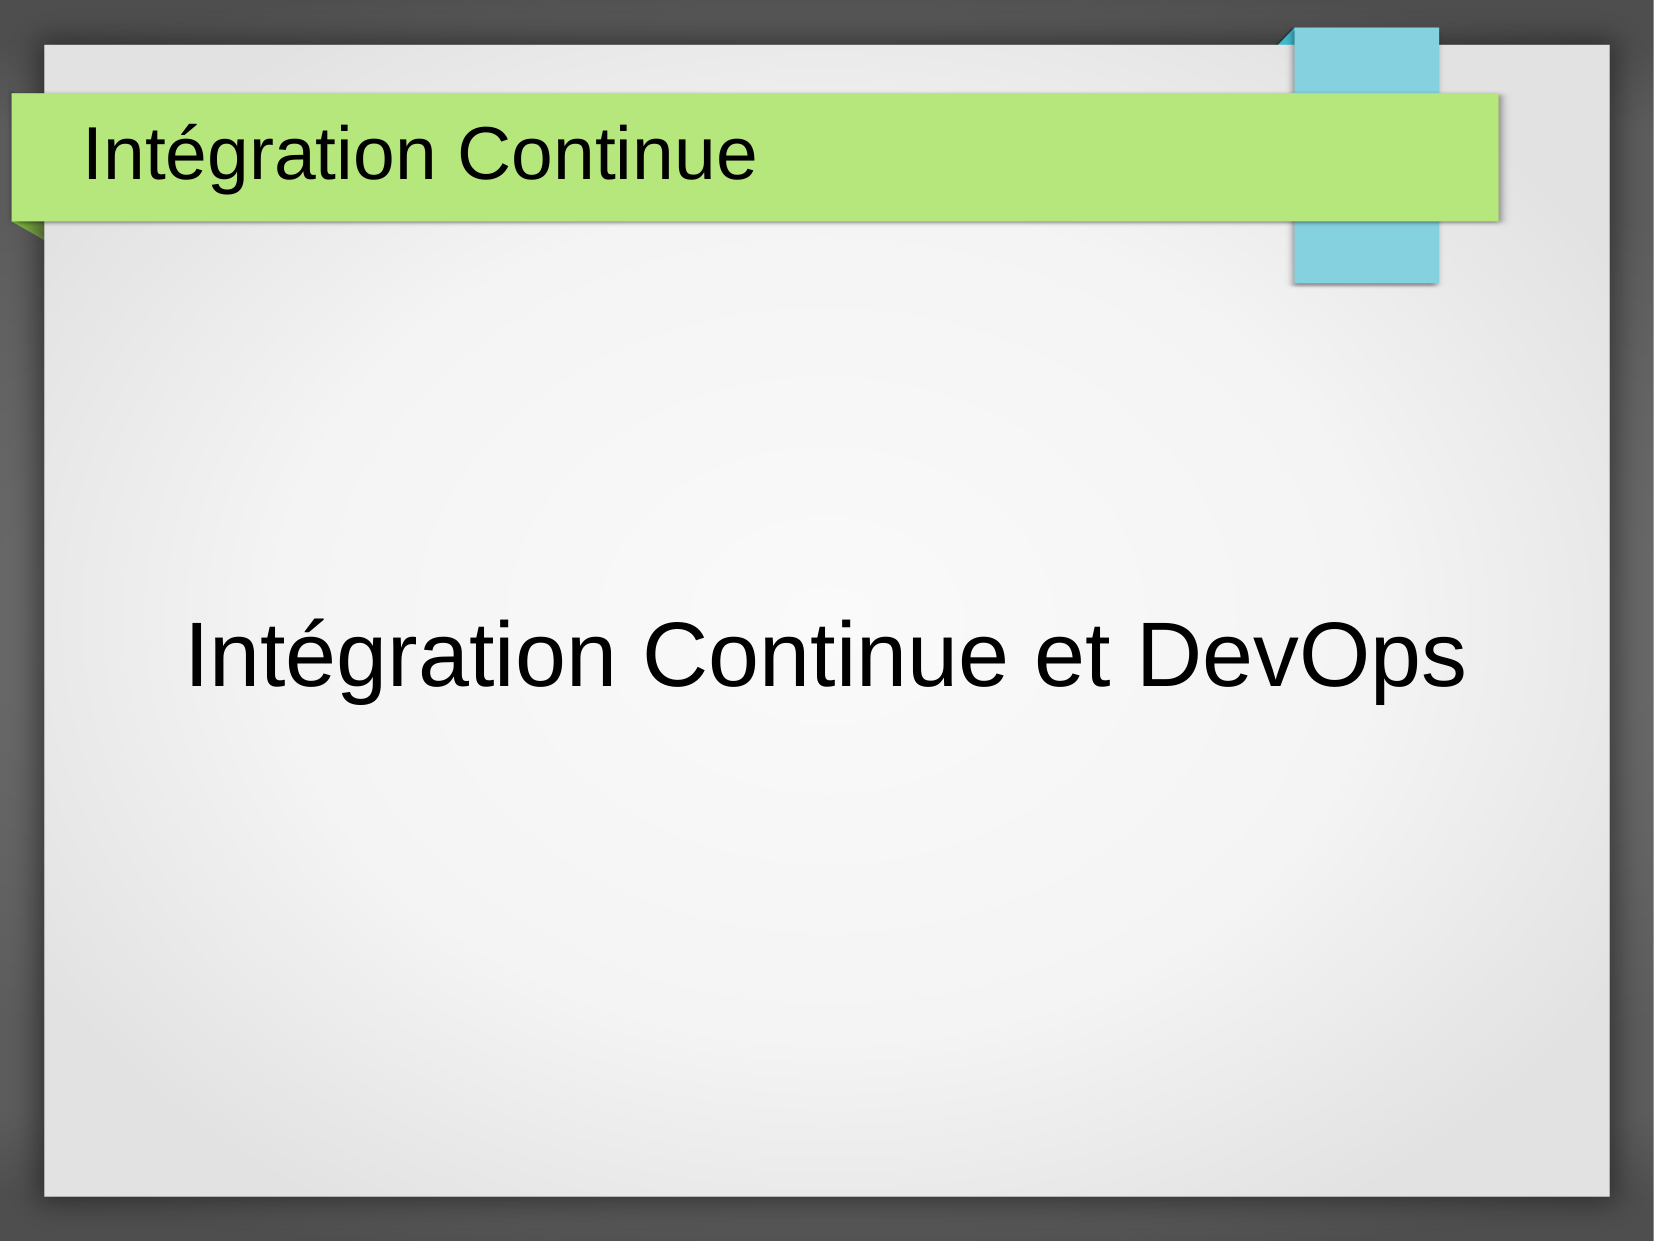

# Intégration Continue
Intégration Continue et DevOps